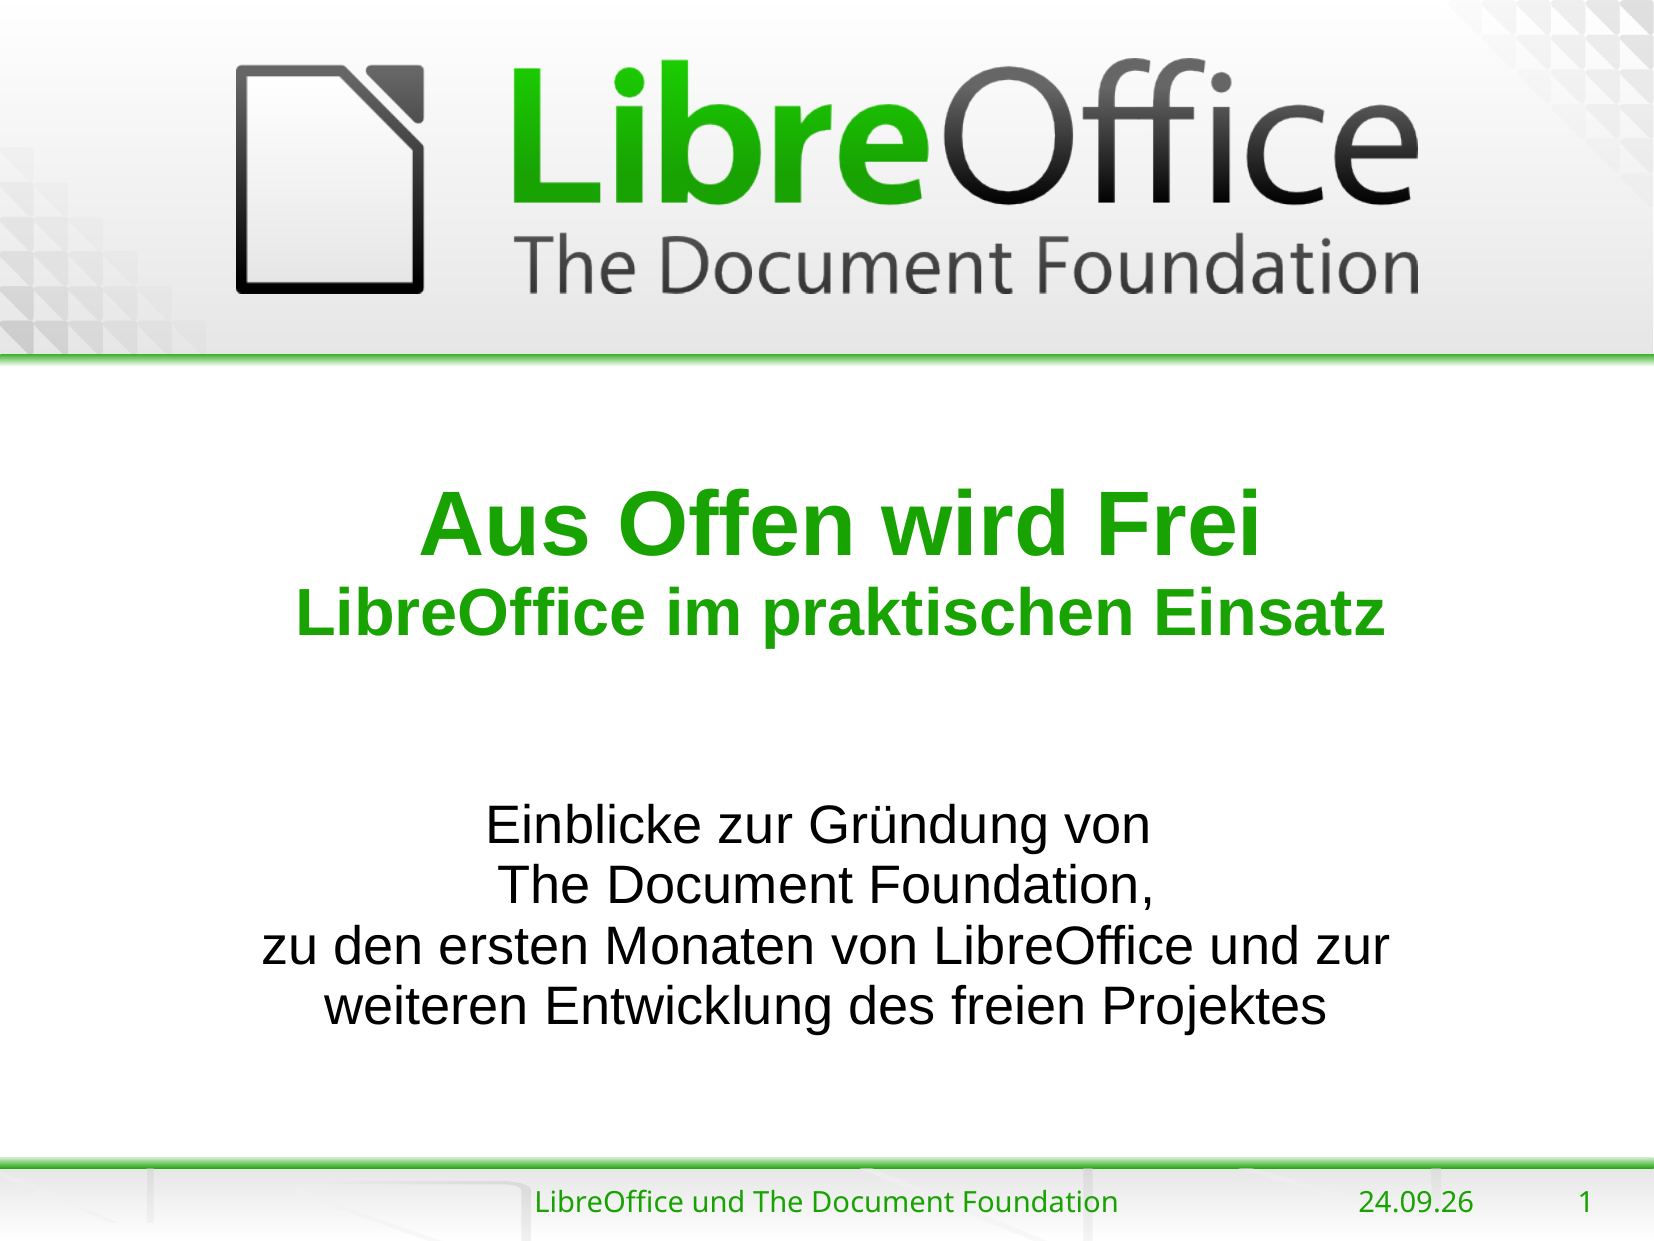

# Aus Offen wird Frei LibreOffice im praktischen Einsatz
Einblicke zur Gründung von
The Document Foundation,
zu den ersten Monaten von LibreOffice und zur weiteren Entwicklung des freien Projektes
LibreOffice und The Document Foundation
1